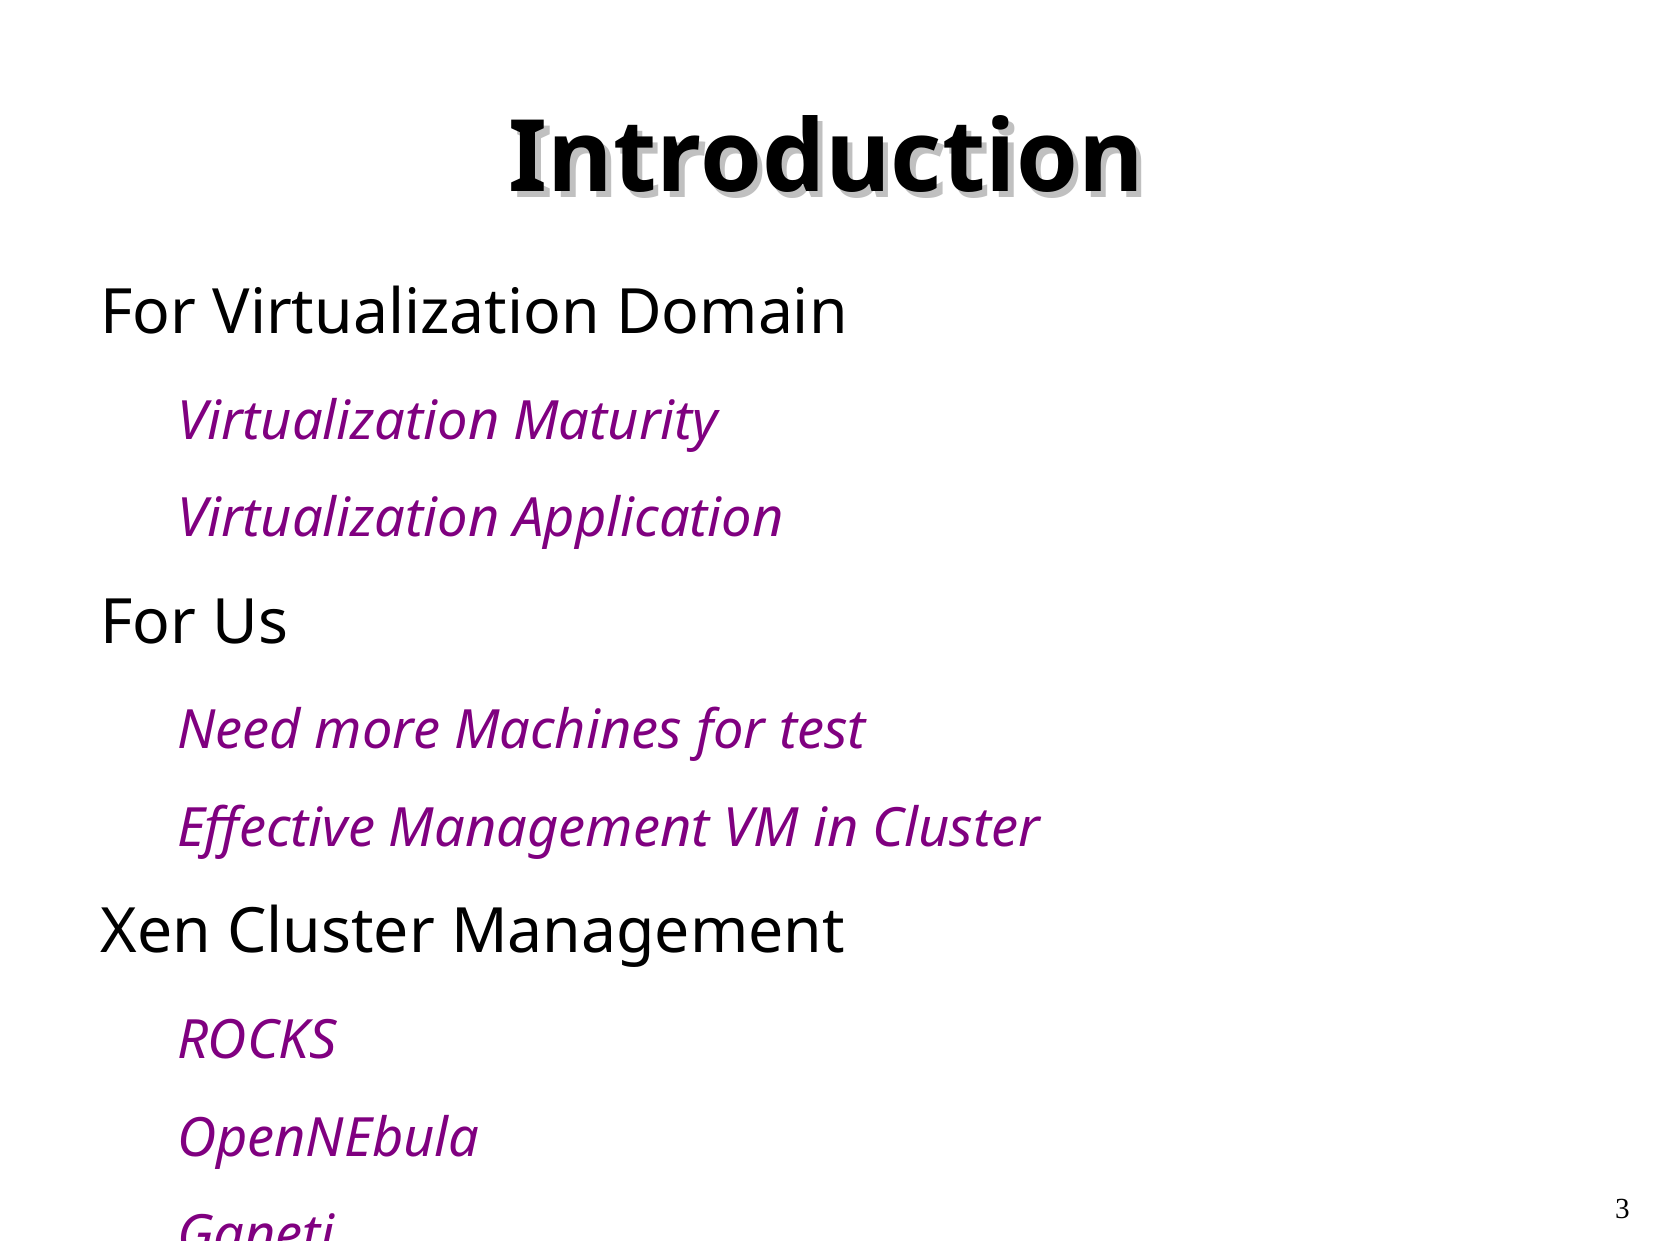

# Introduction
For Virtualization Domain
Virtualization Maturity
Virtualization Application
For Us
Need more Machines for test
Effective Management VM in Cluster
Xen Cluster Management
ROCKS
OpenNEbula
Ganeti
3